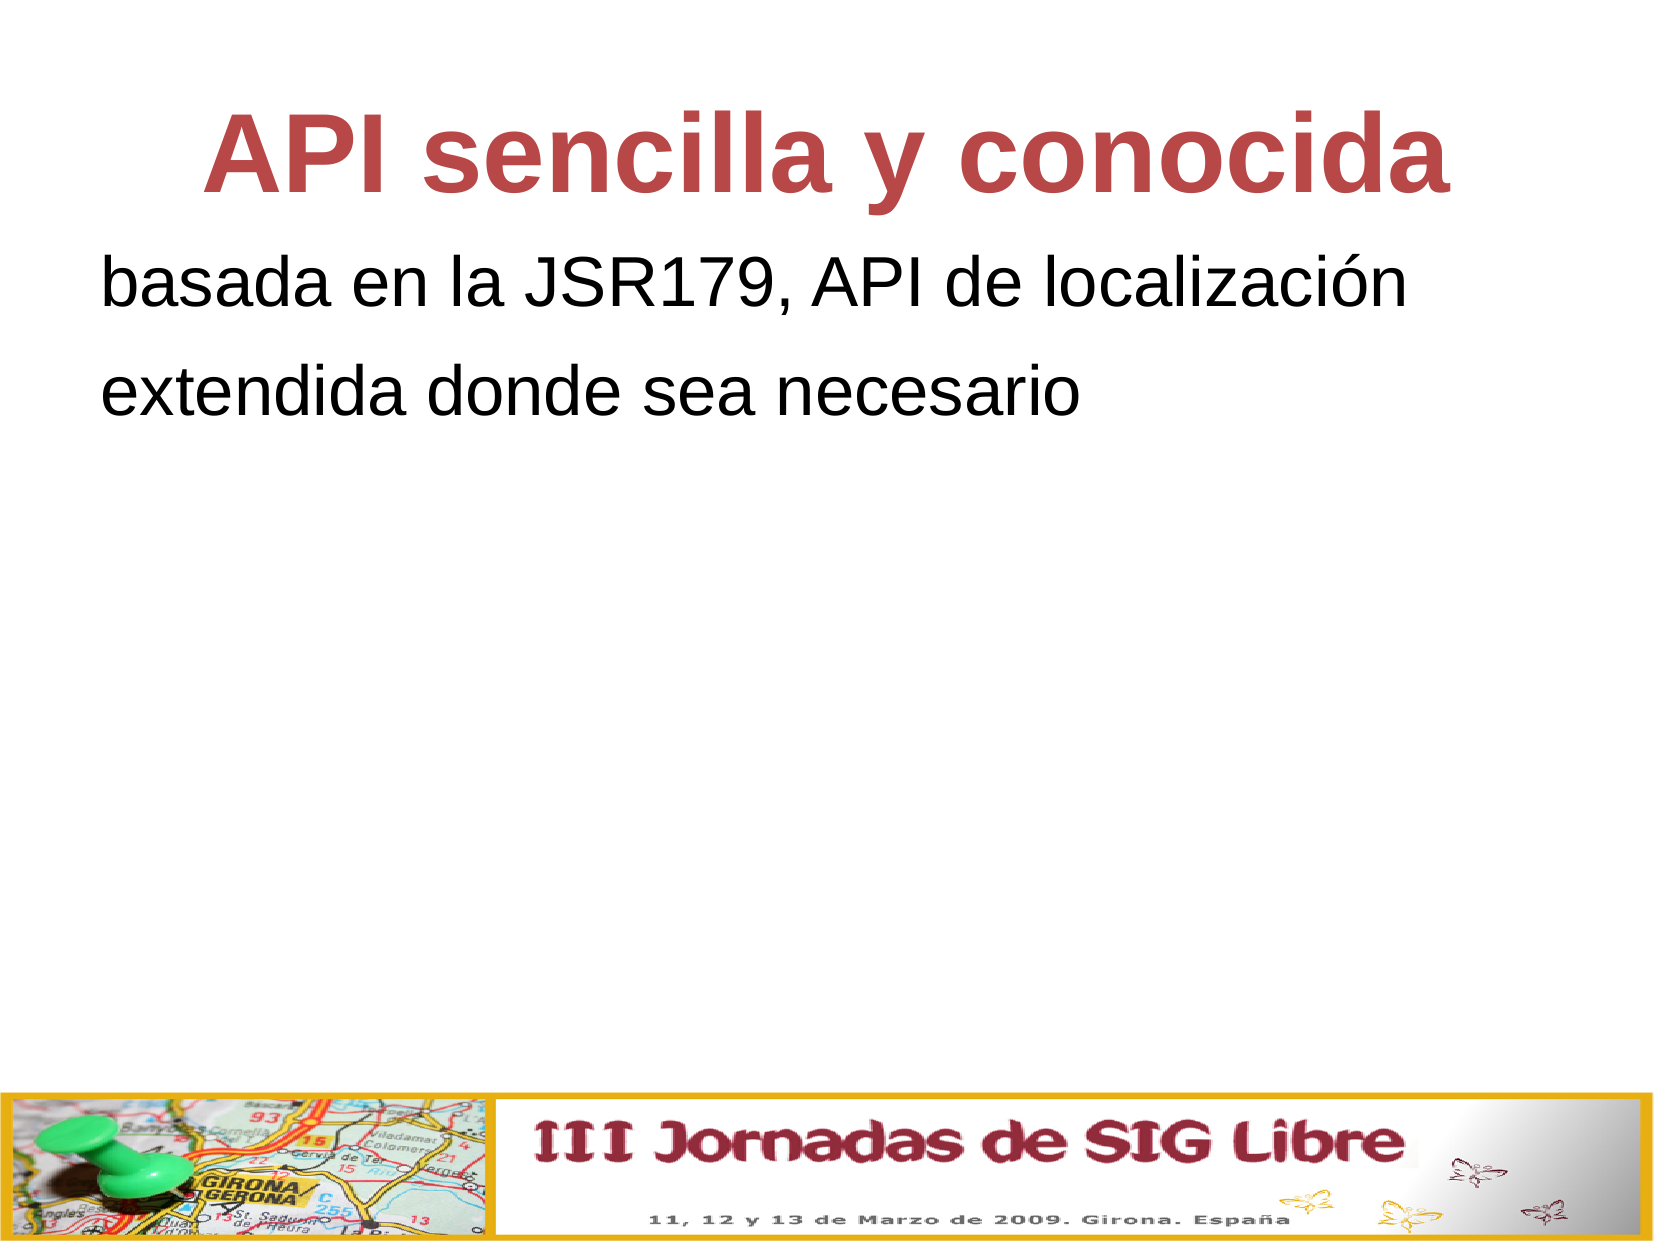

# API sencilla y conocida
basada en la JSR179, API de localización
extendida donde sea necesario